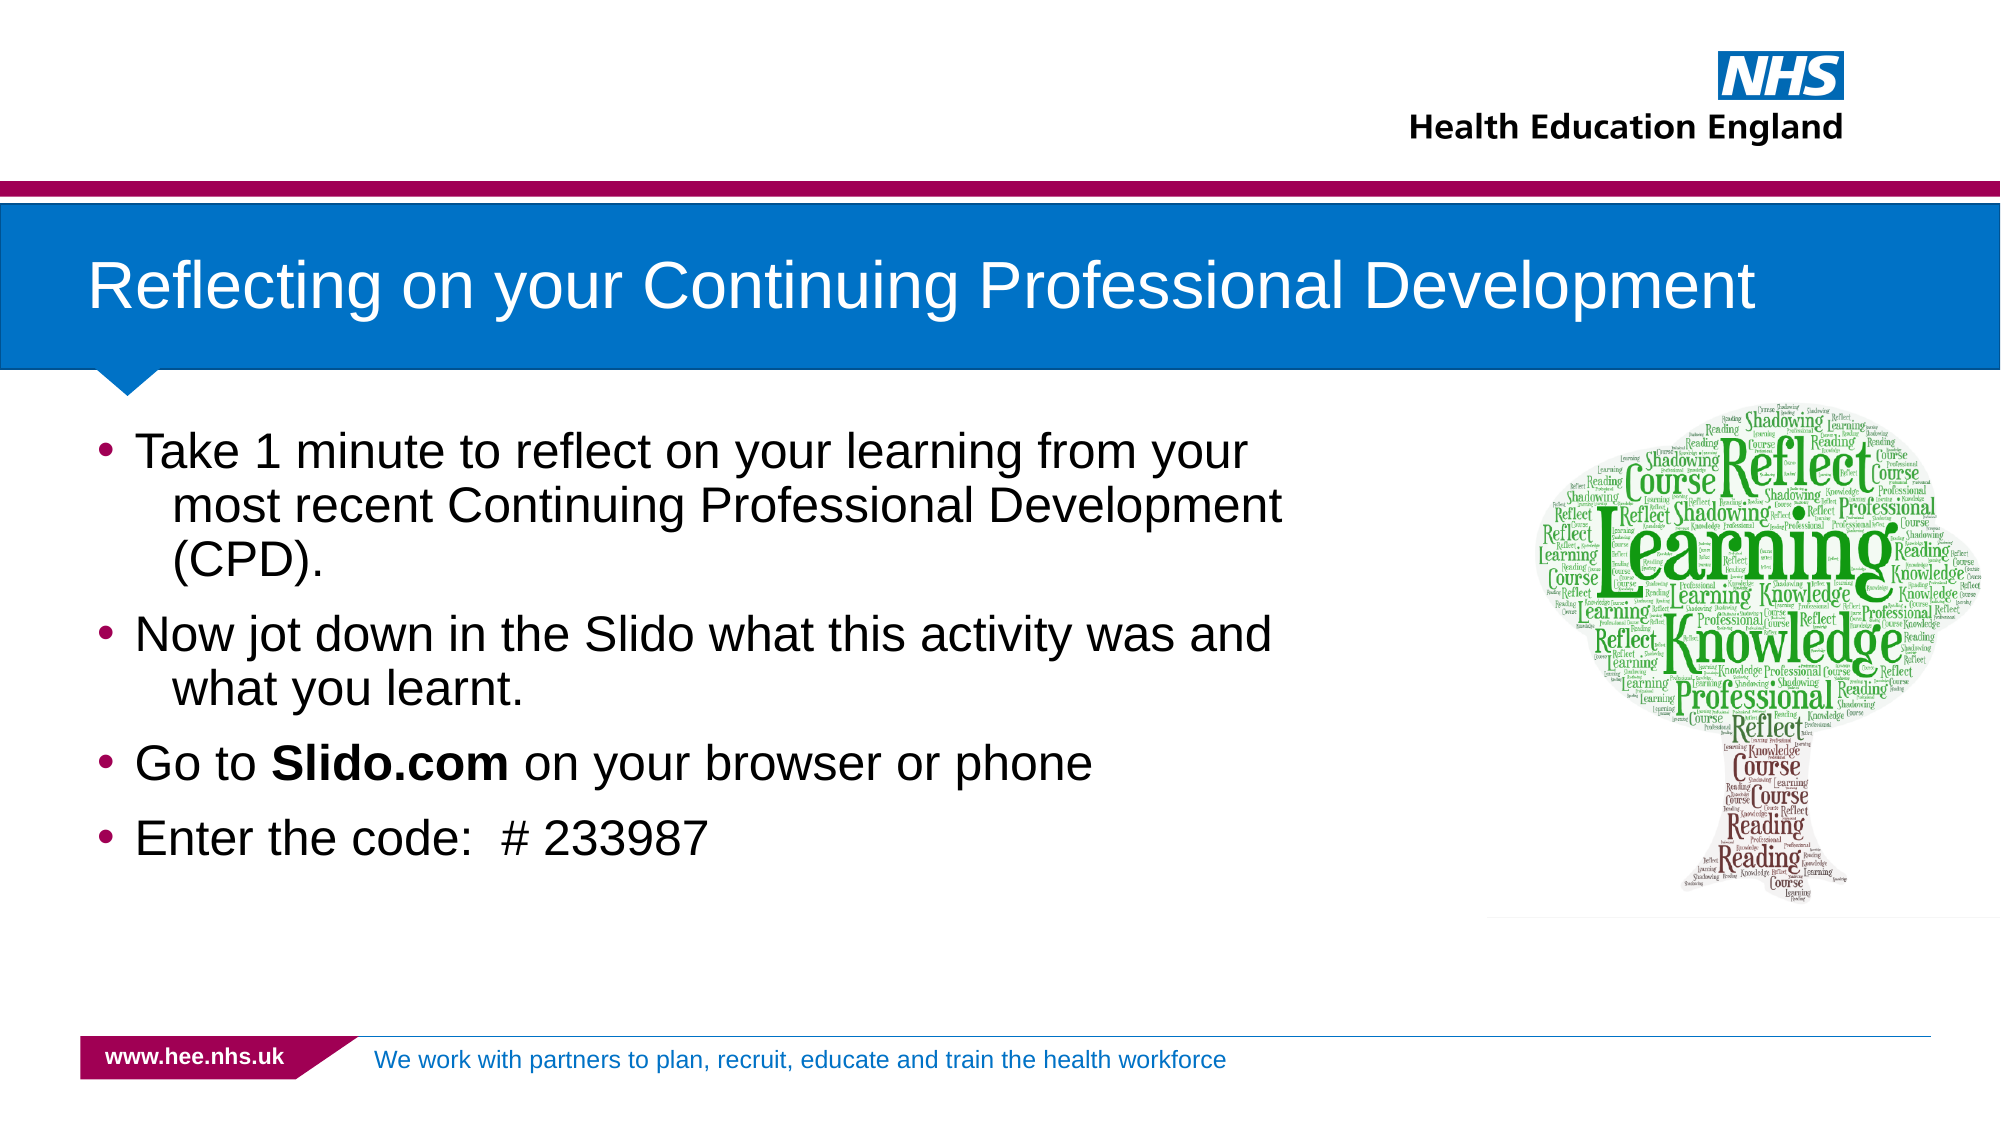

# Reflecting on your Continuing Professional Development
Take 1 minute to reflect on your learning from your most recent Continuing Professional Development (CPD).​
Now jot down in the Slido what this activity was and what you learnt.
Go to Slido.com on your browser or phone
Enter the code:  # 233987